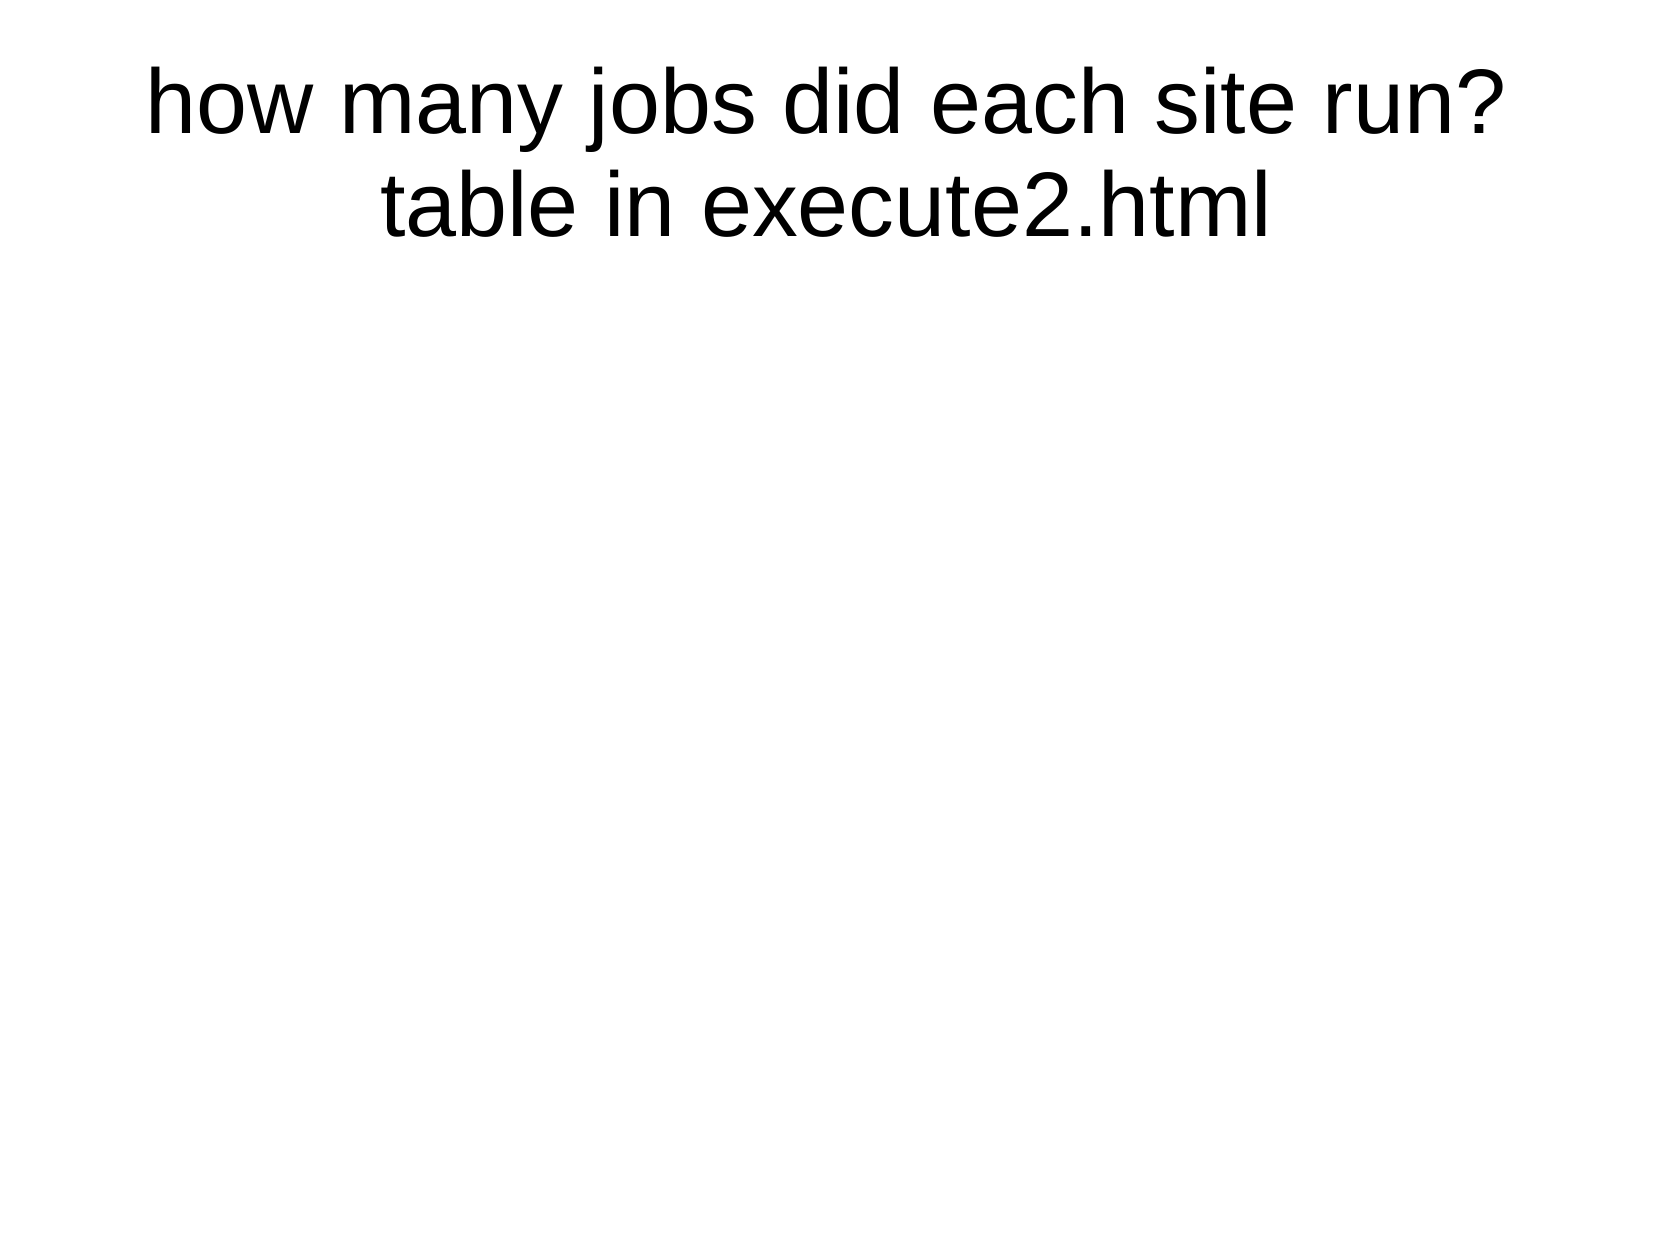

# how many jobs did each site run? table in execute2.html